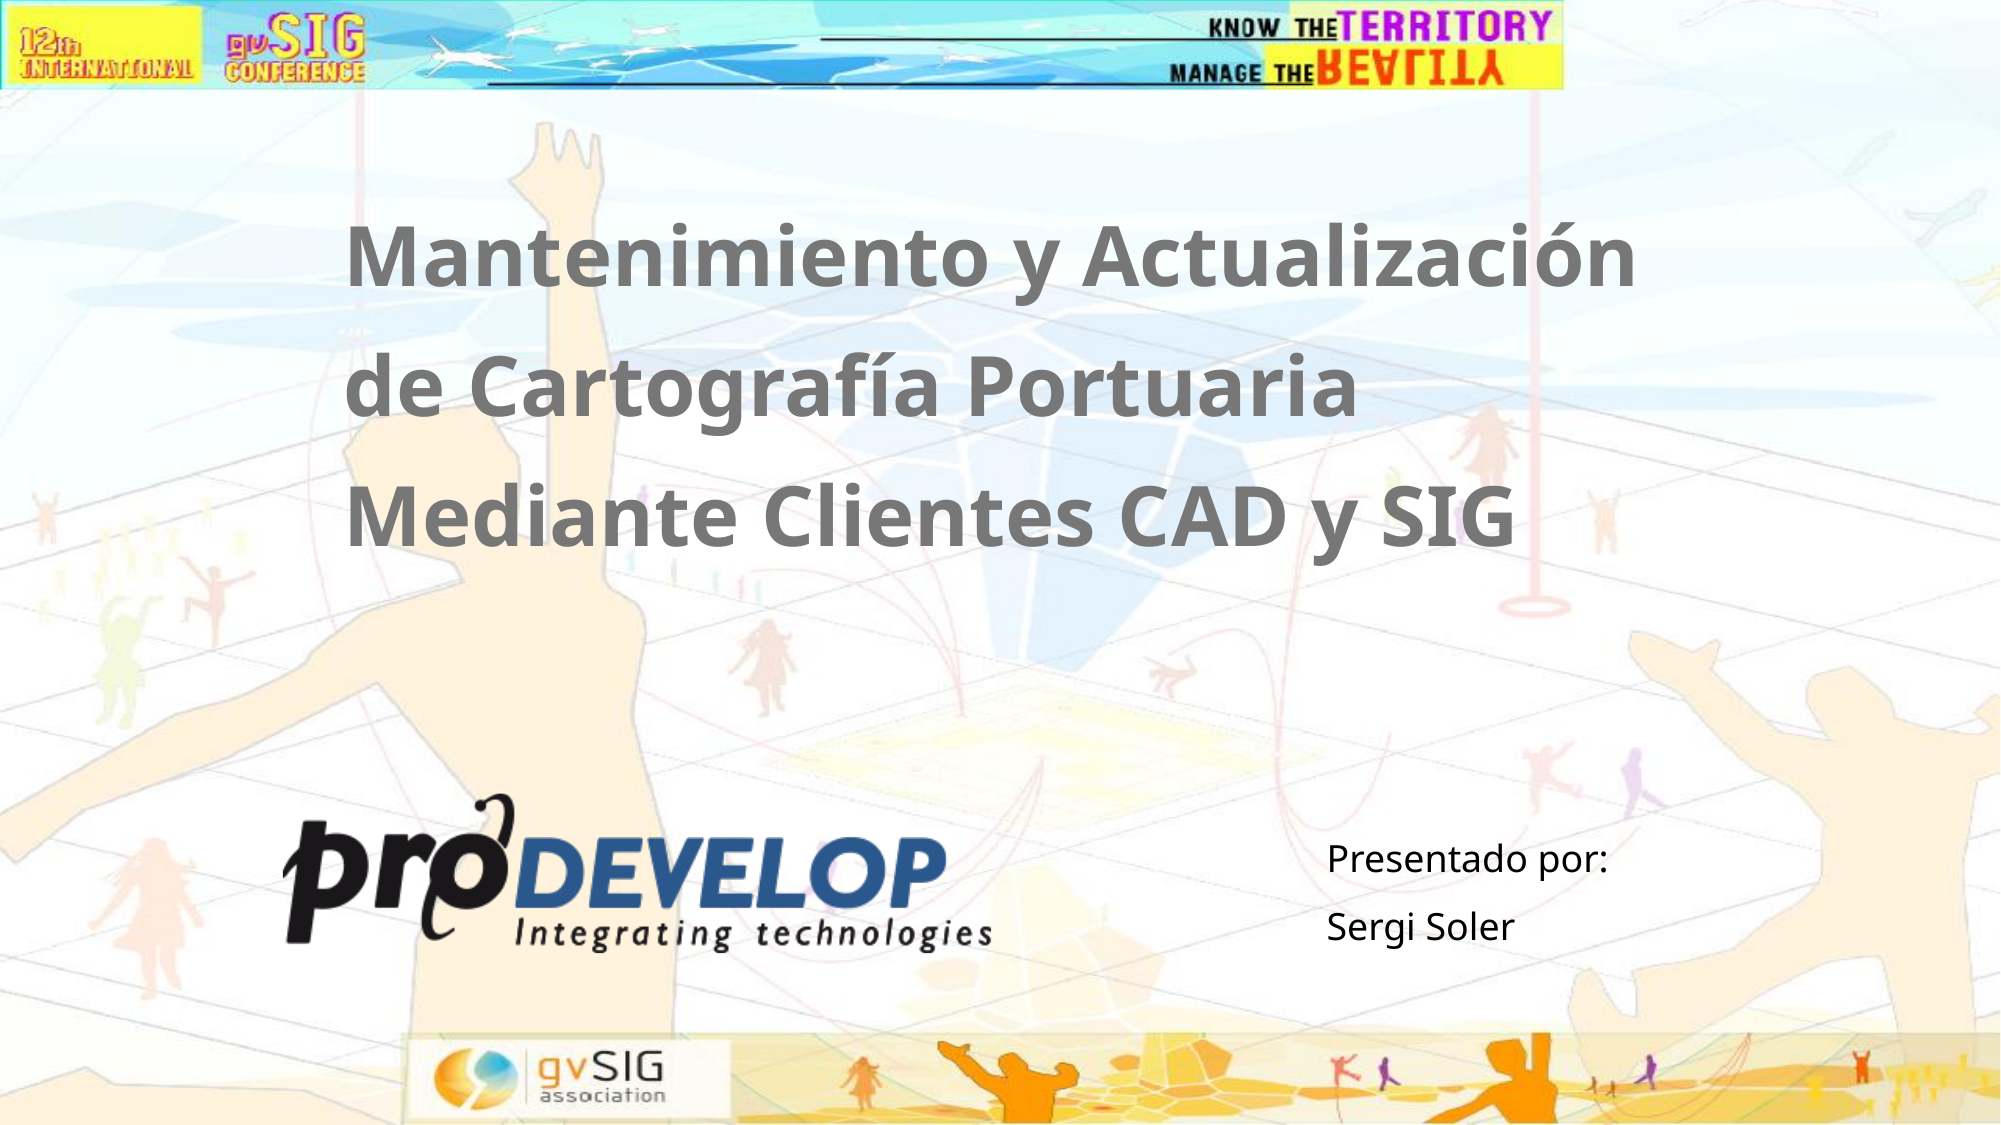

Mantenimiento y Actualización de Cartografía Portuaria Mediante Clientes CAD y SIG
#
Presentado por:
Sergi Soler